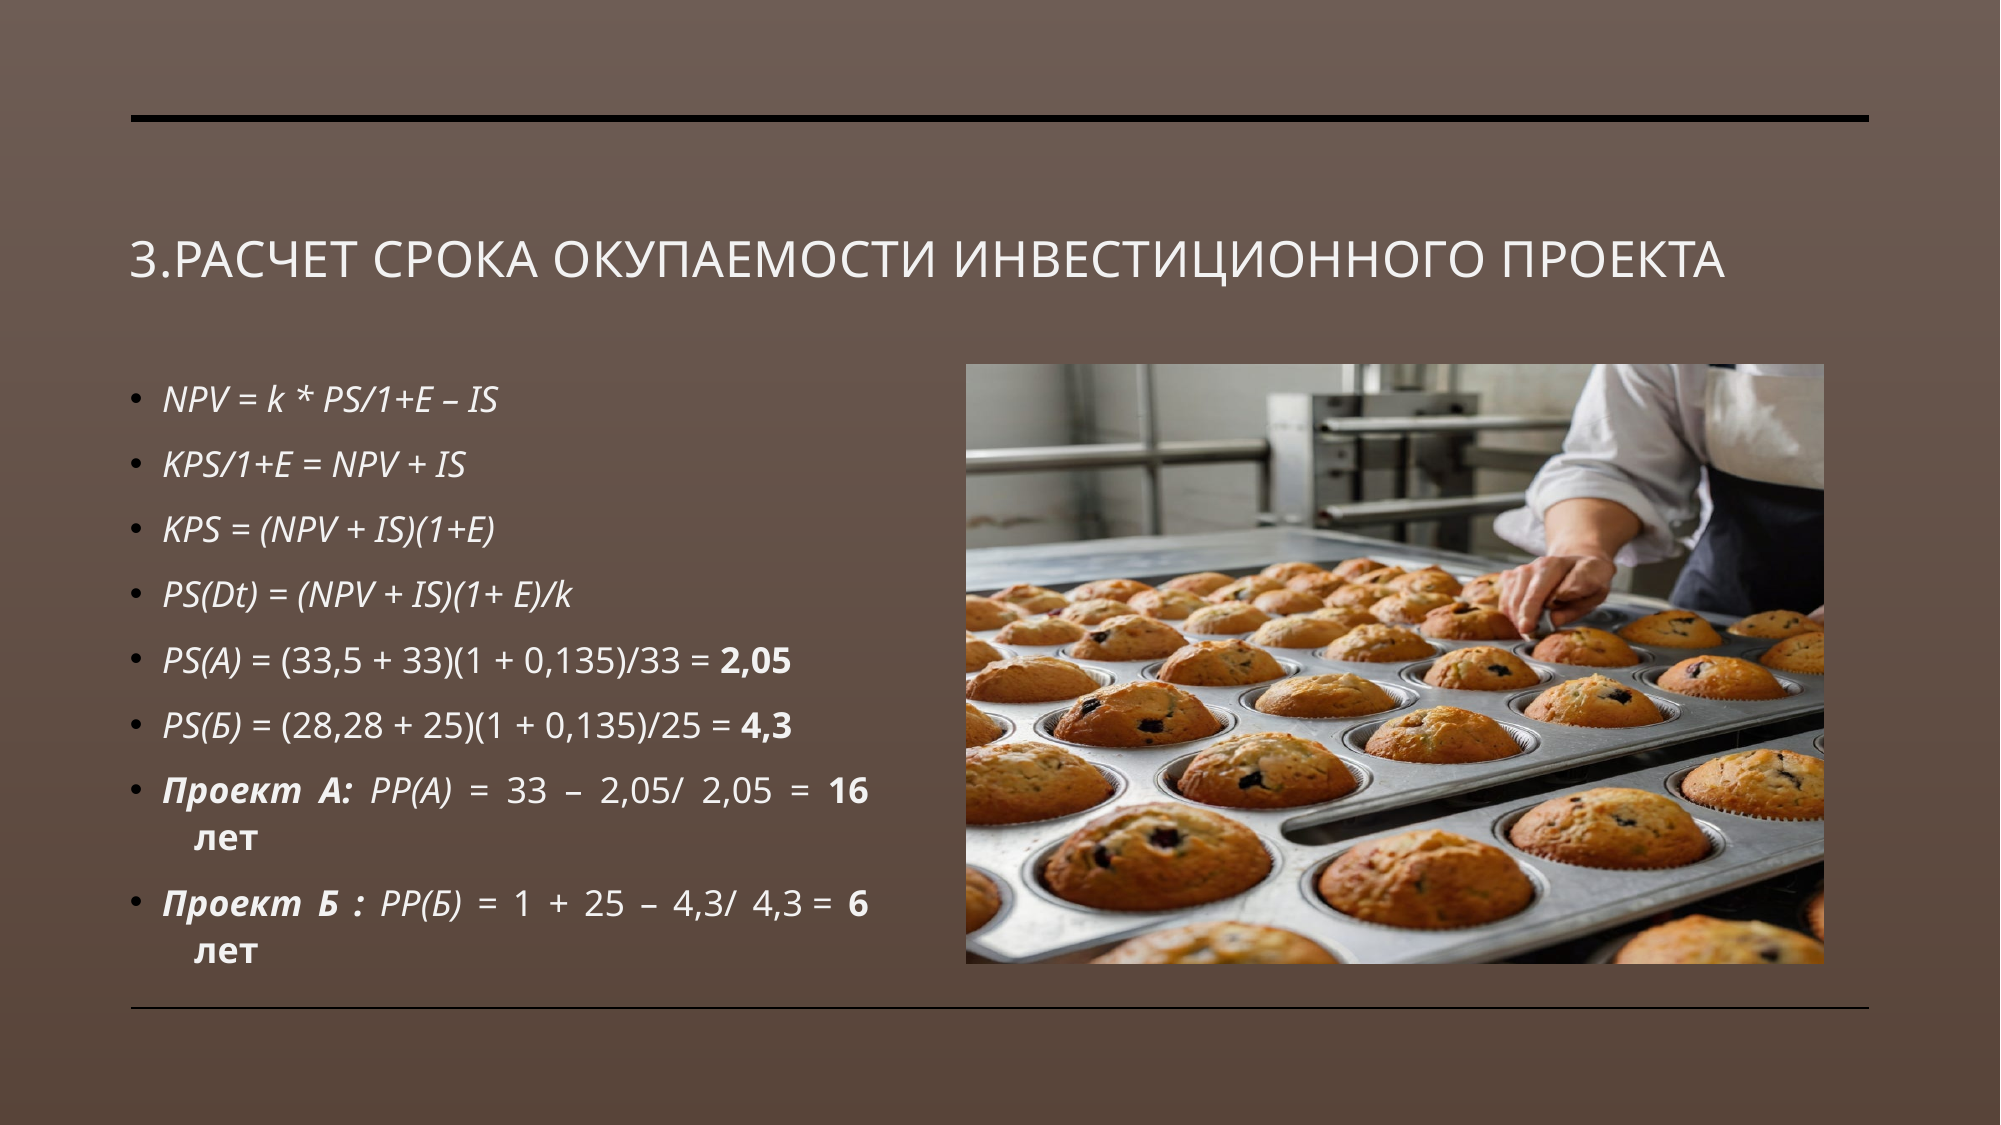

# 3.РАСЧЕТ СРОКА ОКУПАЕМОСТИ ИНВЕСТИЦИОННОГО ПРОЕКТА
NPV = k * PS/1+E – IS
KPS/1+E = NPV + IS
KPS = (NPV + IS)(1+E)
PS(Dt) = (NPV + IS)(1+ E)/k
PS(A) = (33,5 + 33)(1 + 0,135)/33 = 2,05
PS(Б) = (28,28 + 25)(1 + 0,135)/25 = 4,3
Проект А: PP(A) = 33 – 2,05/ 2,05 = 16 лет
Проект Б : PP(Б) = 1 + 25 – 4,3/ 4,3 = 6 лет